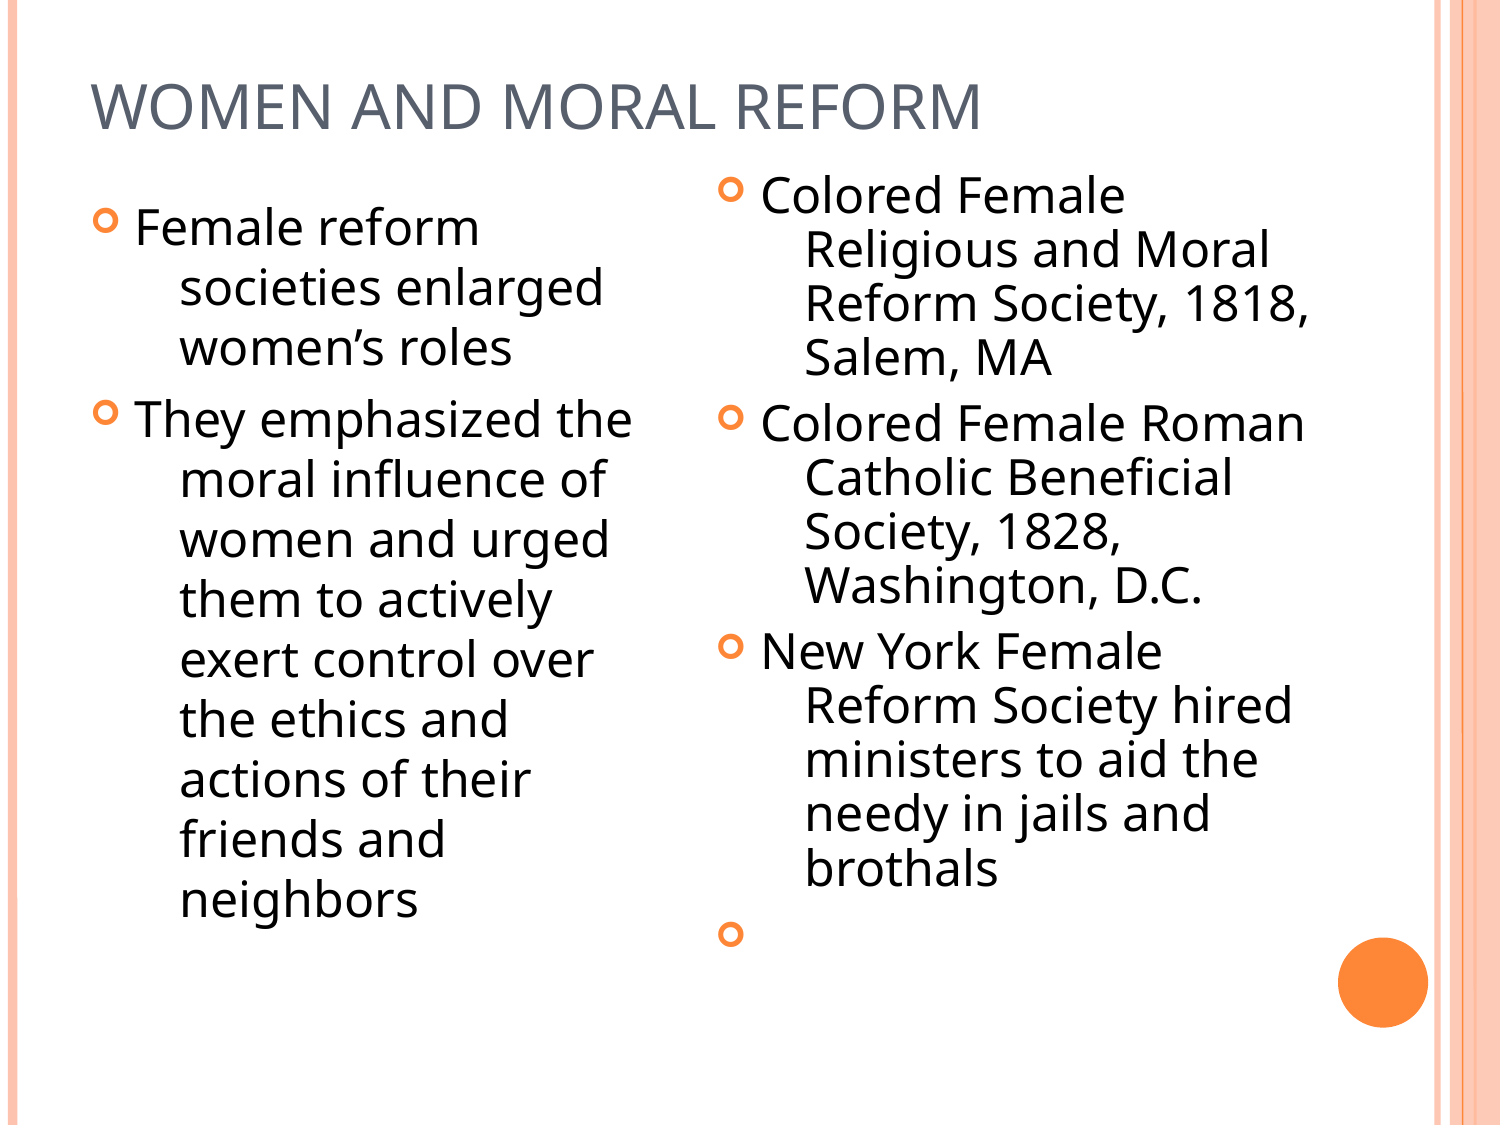

# Women and Moral Reform
Colored Female Religious and Moral Reform Society, 1818, Salem, MA
Colored Female Roman Catholic Beneficial Society, 1828, Washington, D.C.
New York Female Reform Society hired ministers to aid the needy in jails and brothals
Female reform societies enlarged women’s roles
They emphasized the moral influence of women and urged them to actively exert control over the ethics and actions of their friends and neighbors